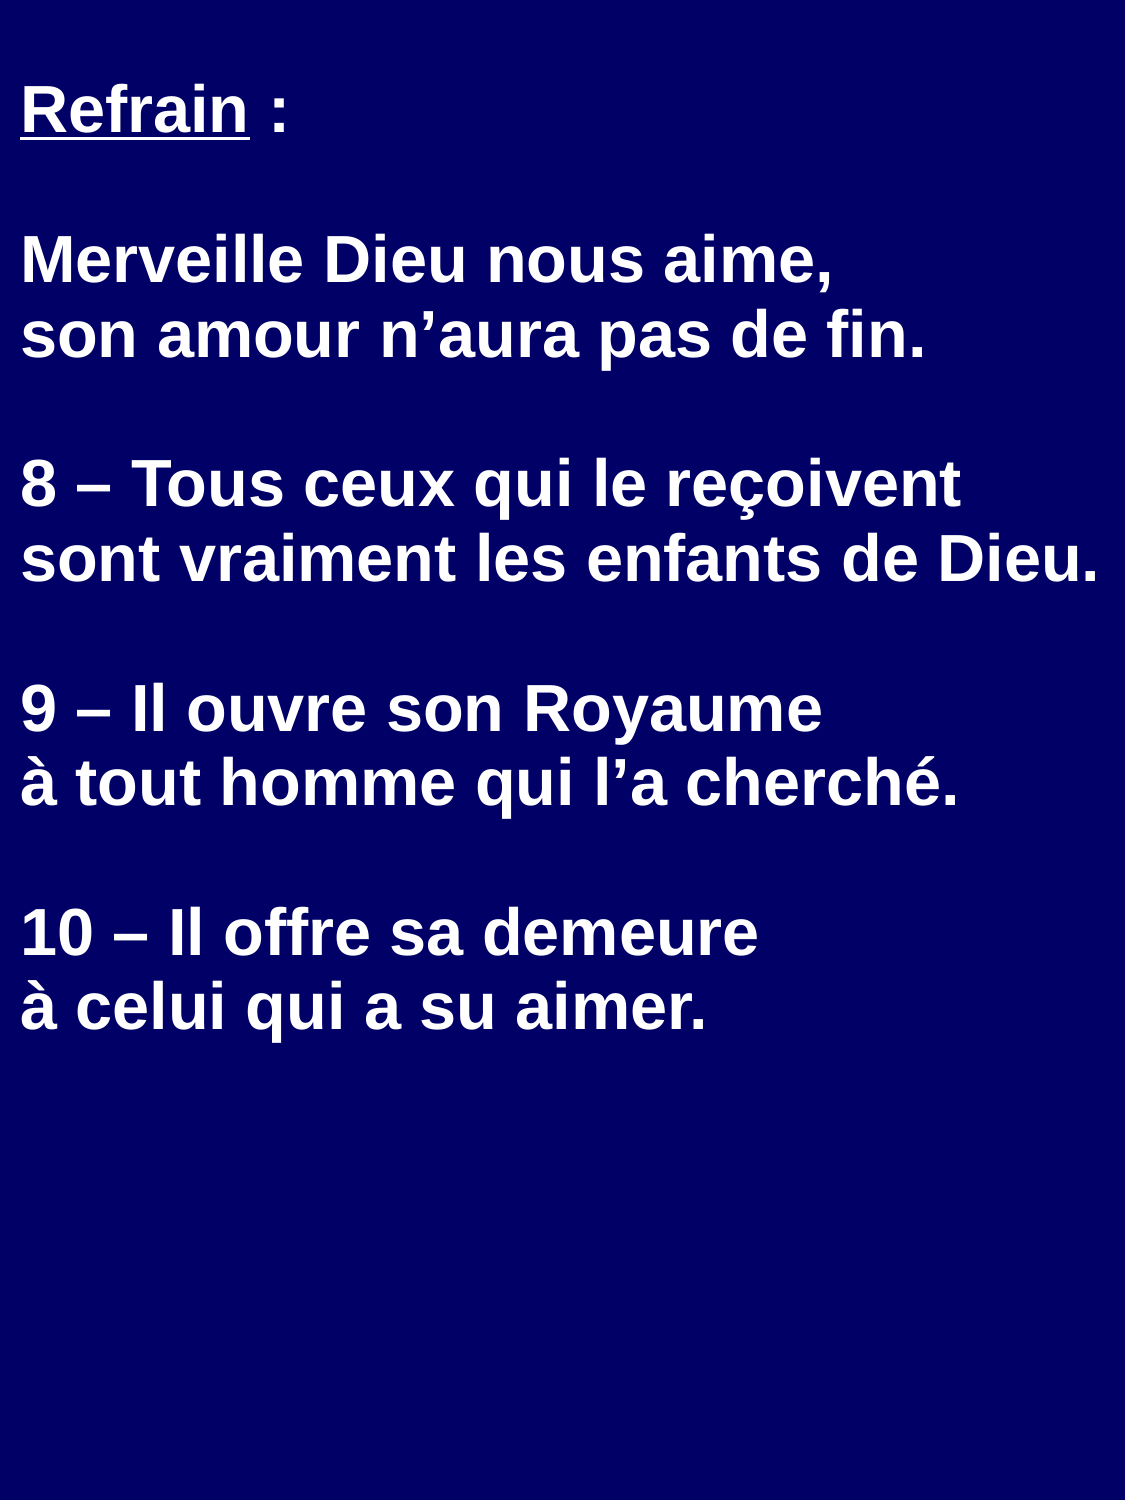

Refrain :
Merveille Dieu nous aime,
son amour n’aura pas de fin.
8 – Tous ceux qui le reçoivent sont vraiment les enfants de Dieu.
9 – Il ouvre son Royaume
à tout homme qui l’a cherché.
10 – Il offre sa demeure
à celui qui a su aimer.